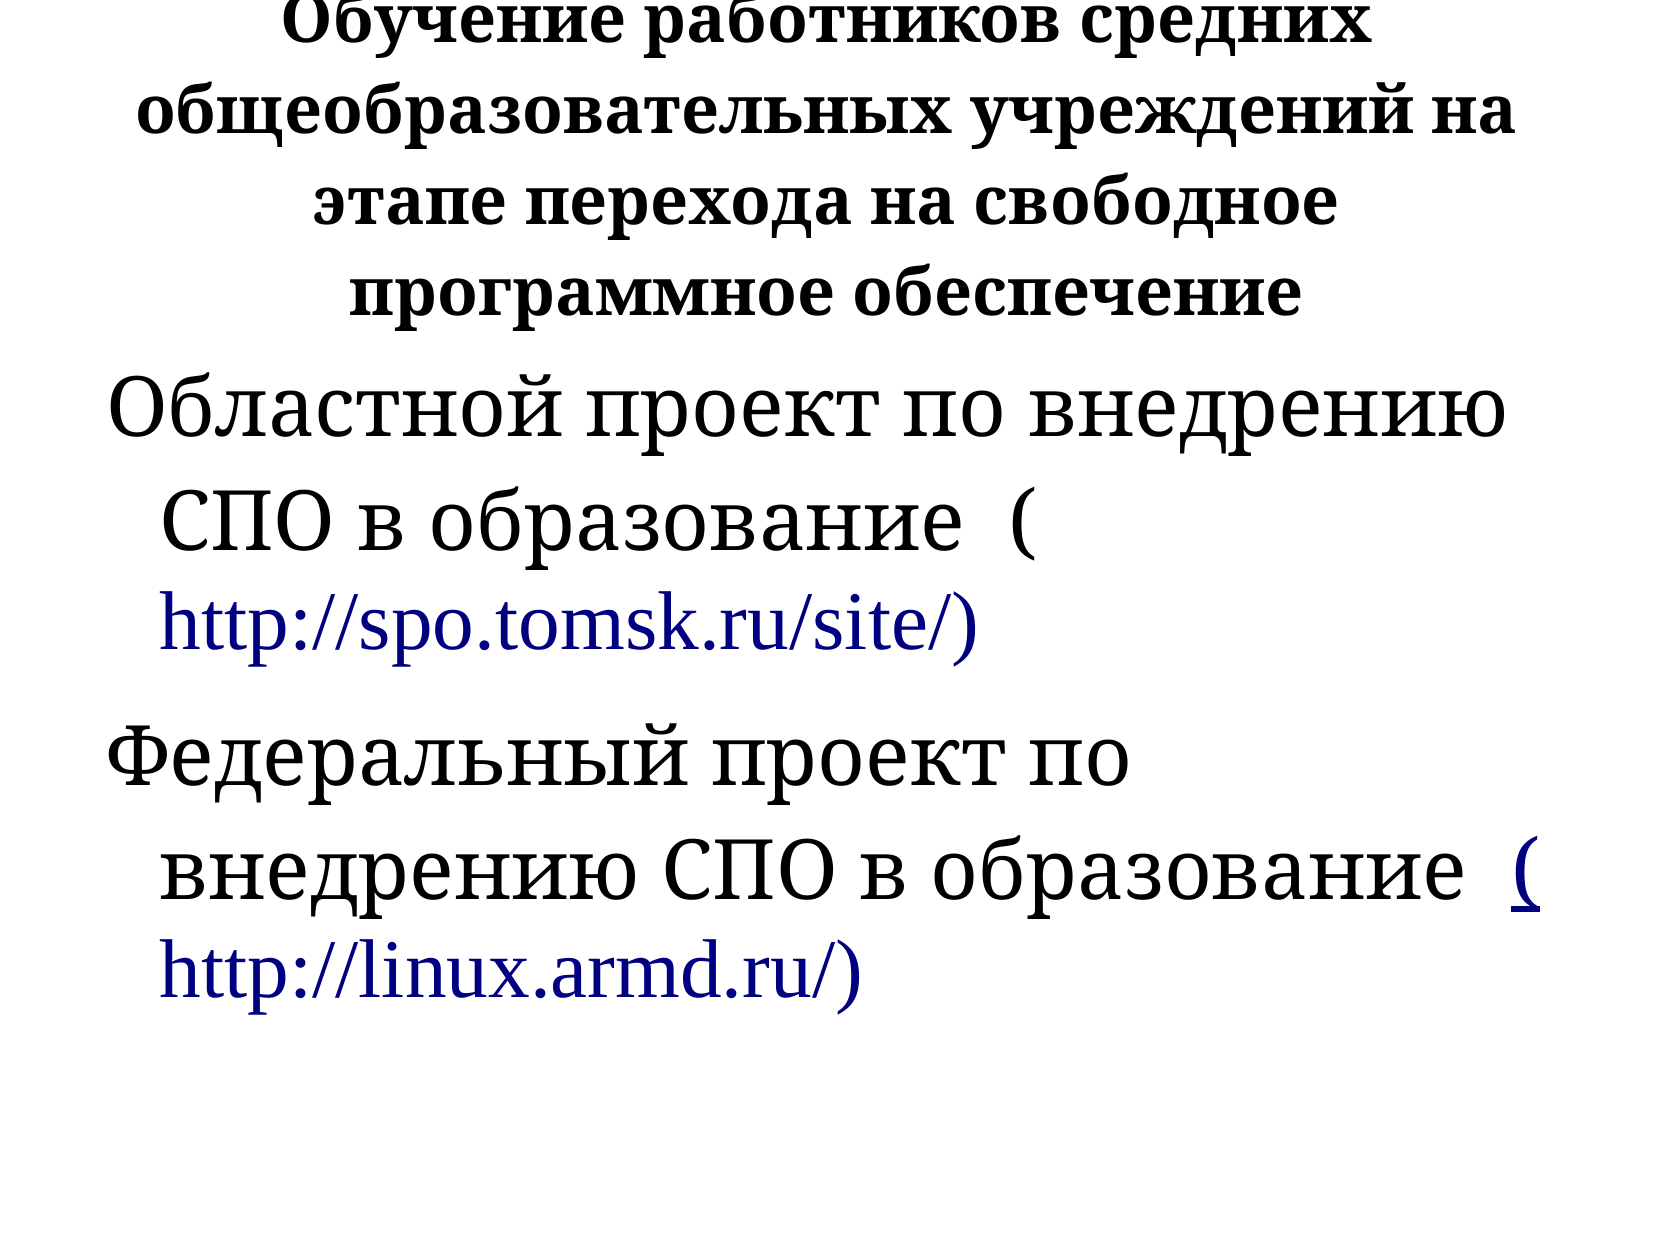

# Обучение работников средних общеобразовательных учреждений на этапе перехода на свободное программное обеспечение
Областной проект по внедрению СПО в образование  (http://spo.tomsk.ru/site/)
Федеральный проект по внедрению СПО в образование  (http://linux.armd.ru/)